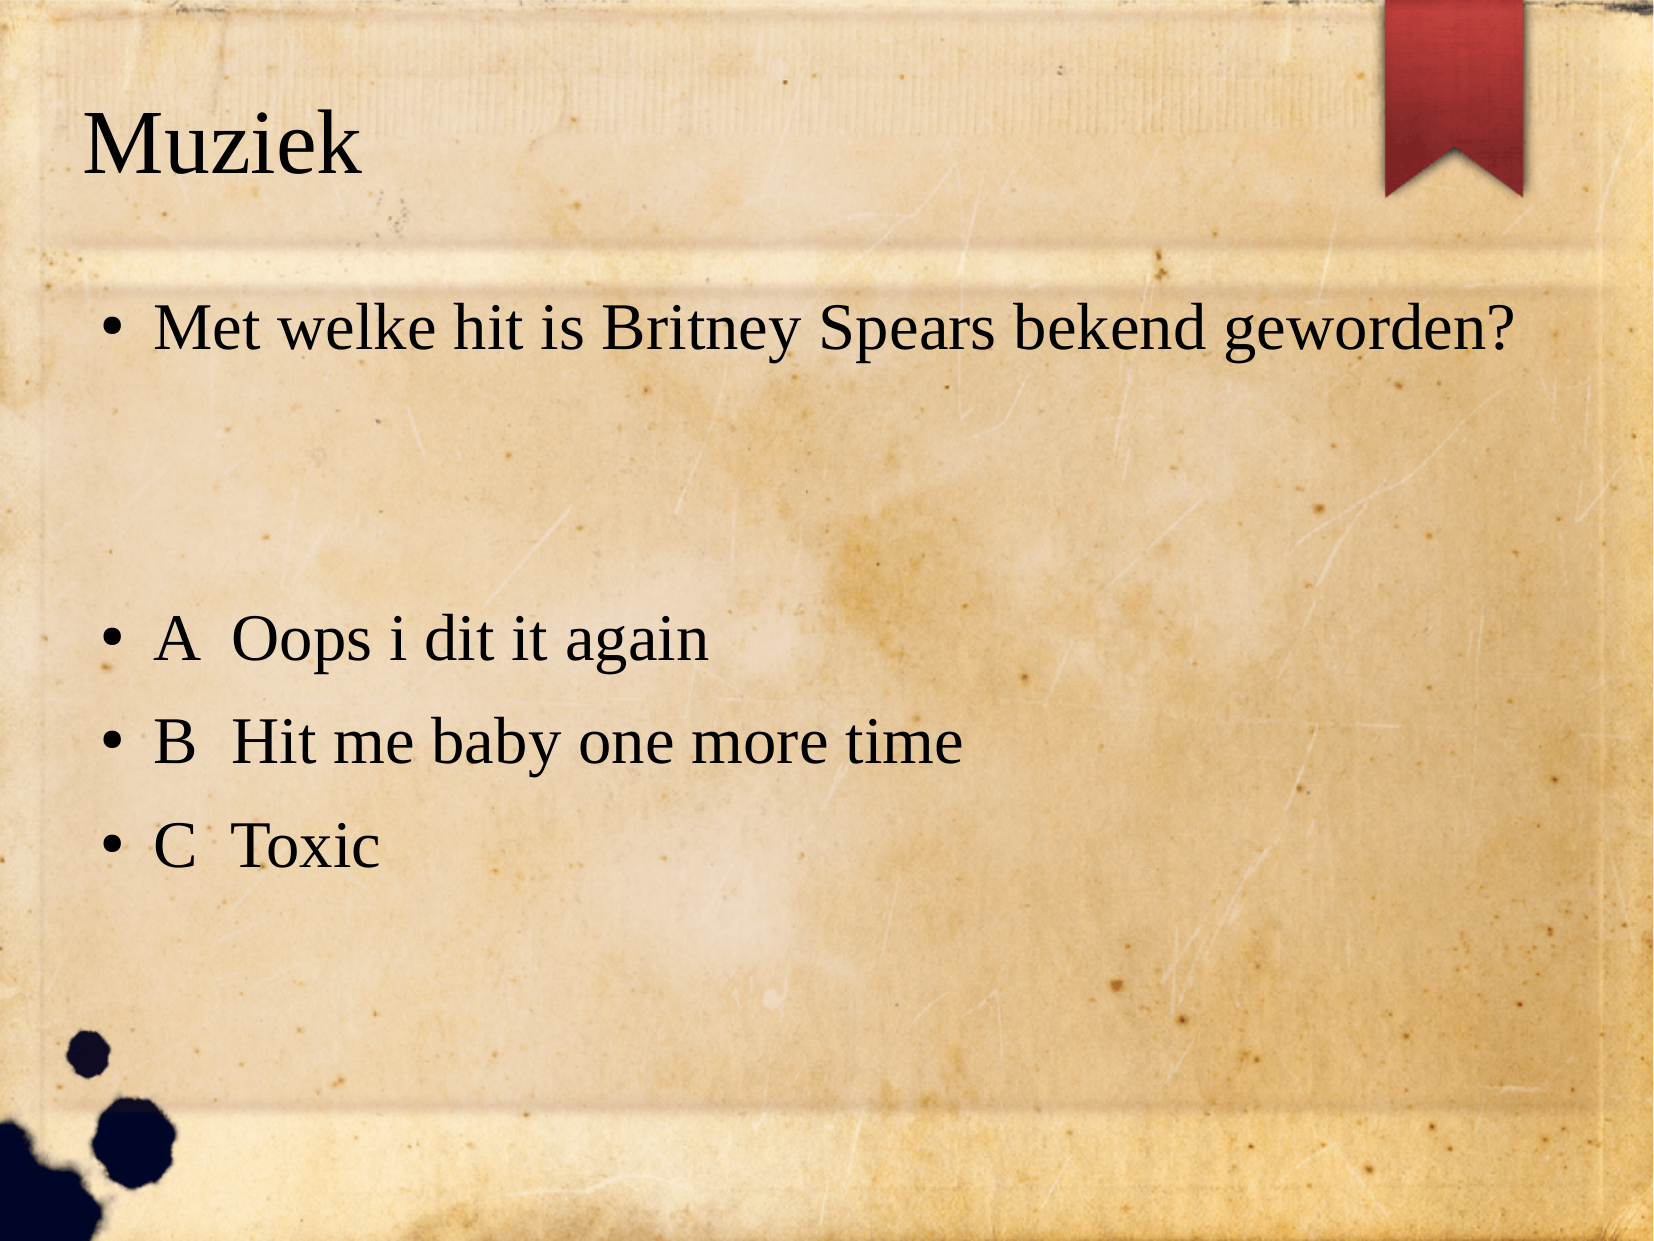

# Muziek
Met welke hit is Britney Spears bekend geworden?
A Oops i dit it again
B Hit me baby one more time
C Toxic